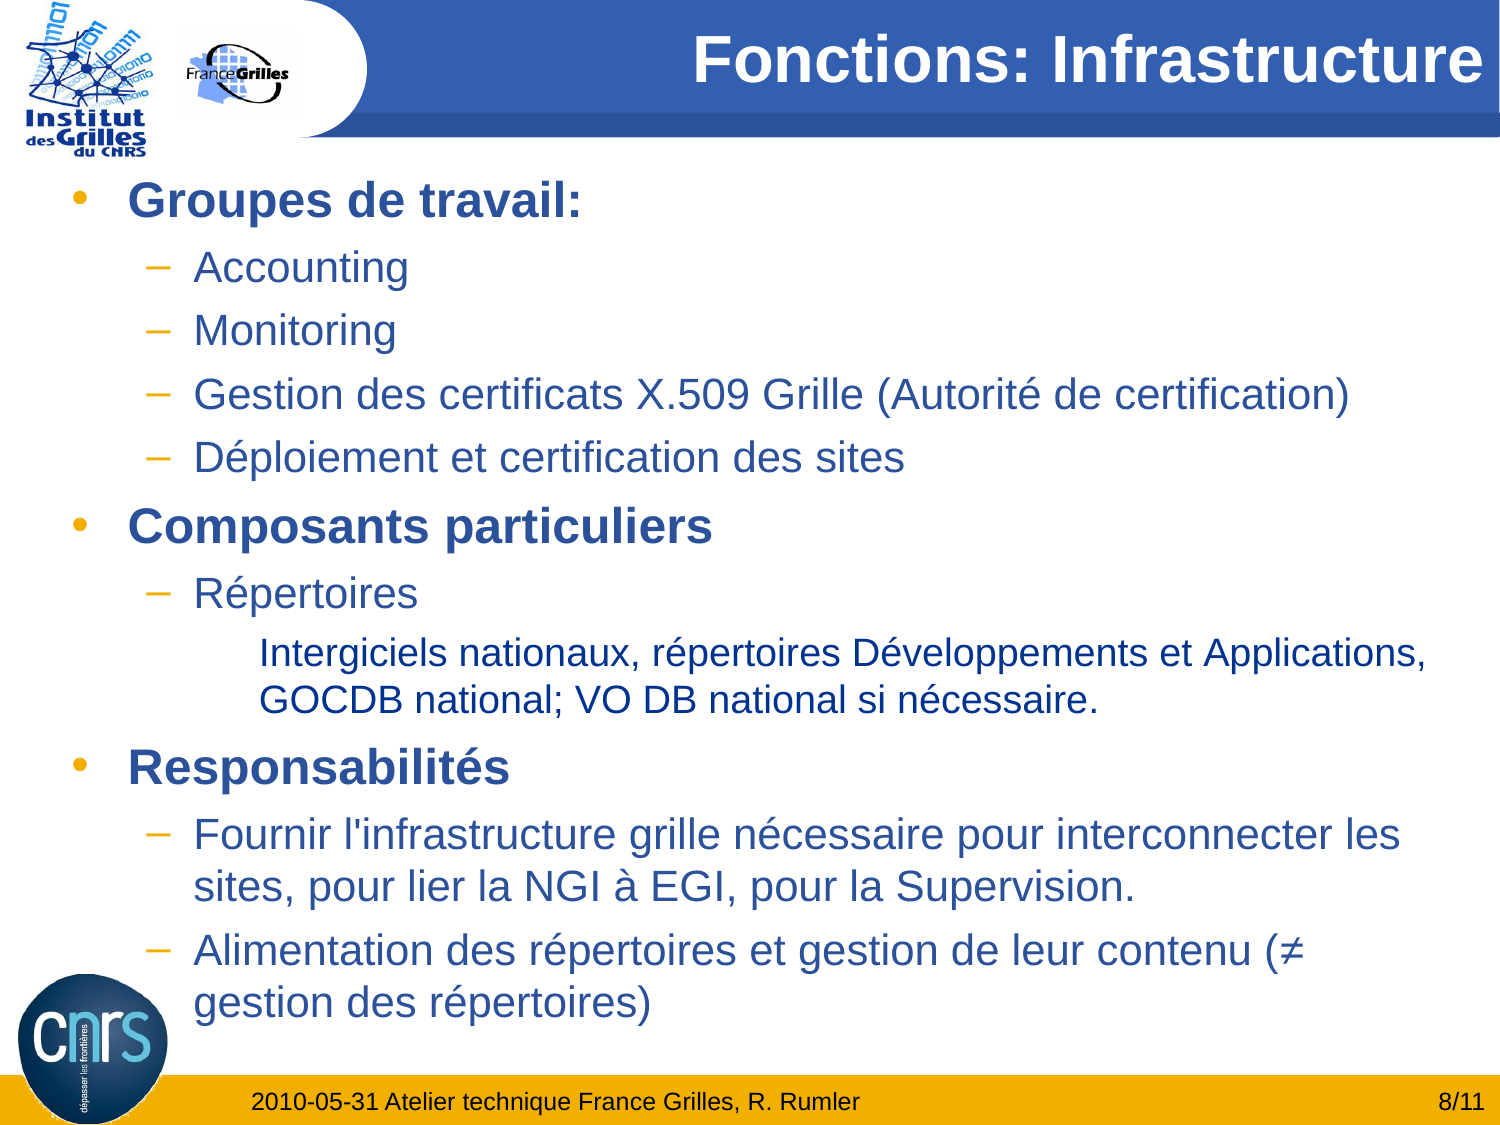

# Fonctions: Infrastructure
Groupes de travail:
Accounting
Monitoring
Gestion des certificats X.509 Grille (Autorité de certification)
Déploiement et certification des sites
Composants particuliers
Répertoires
Intergiciels nationaux, répertoires Développements et Applications, GOCDB national; VO DB national si nécessaire.
Responsabilités
Fournir l'infrastructure grille nécessaire pour interconnecter les sites, pour lier la NGI à EGI, pour la Supervision.
Alimentation des répertoires et gestion de leur contenu (≠ gestion des répertoires)
2010-05-31 Atelier technique France Grilles, R. Rumler